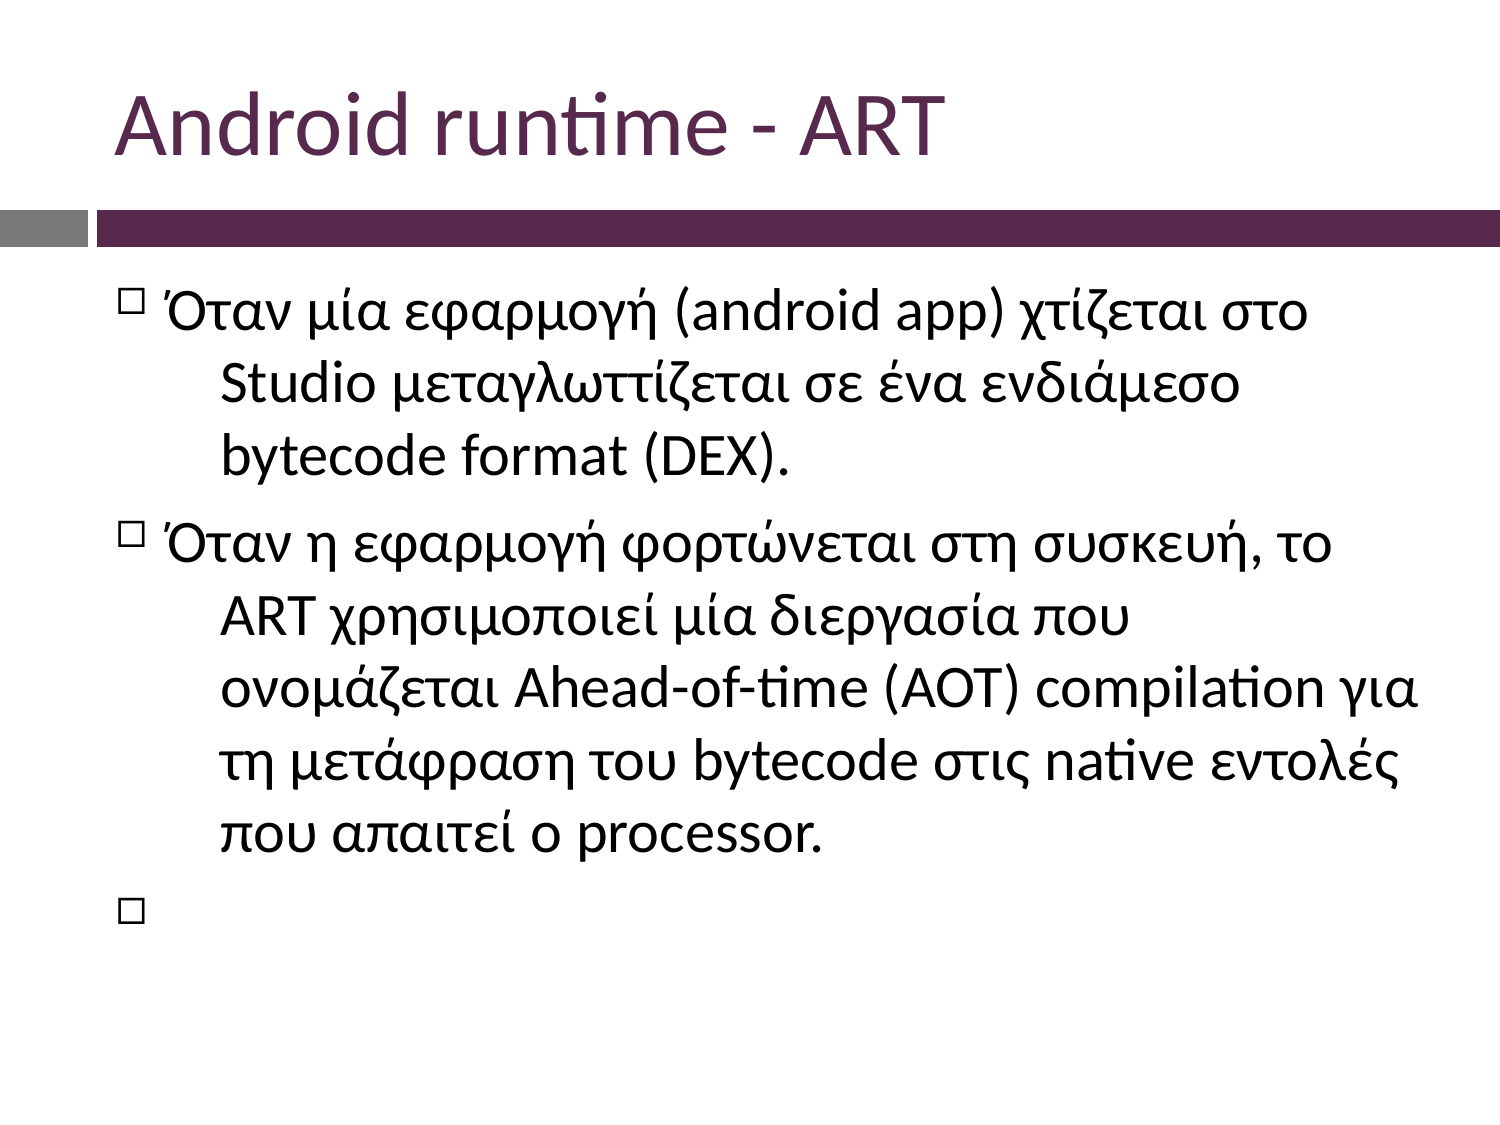

Android runtime - ART
# Όταν μία εφαρμογή (android app) χτίζεται στο Studio μεταγλωττίζεται σε ένα ενδιάμεσο bytecode format (DEX).
Όταν η εφαρμογή φορτώνεται στη συσκευή, το ART χρησιμοποιεί μία διεργασία που ονομάζεται Ahead-of-time (AOT) compilation για τη μετάφραση του bytecode στις native εντολές που απαιτεί ο processor.